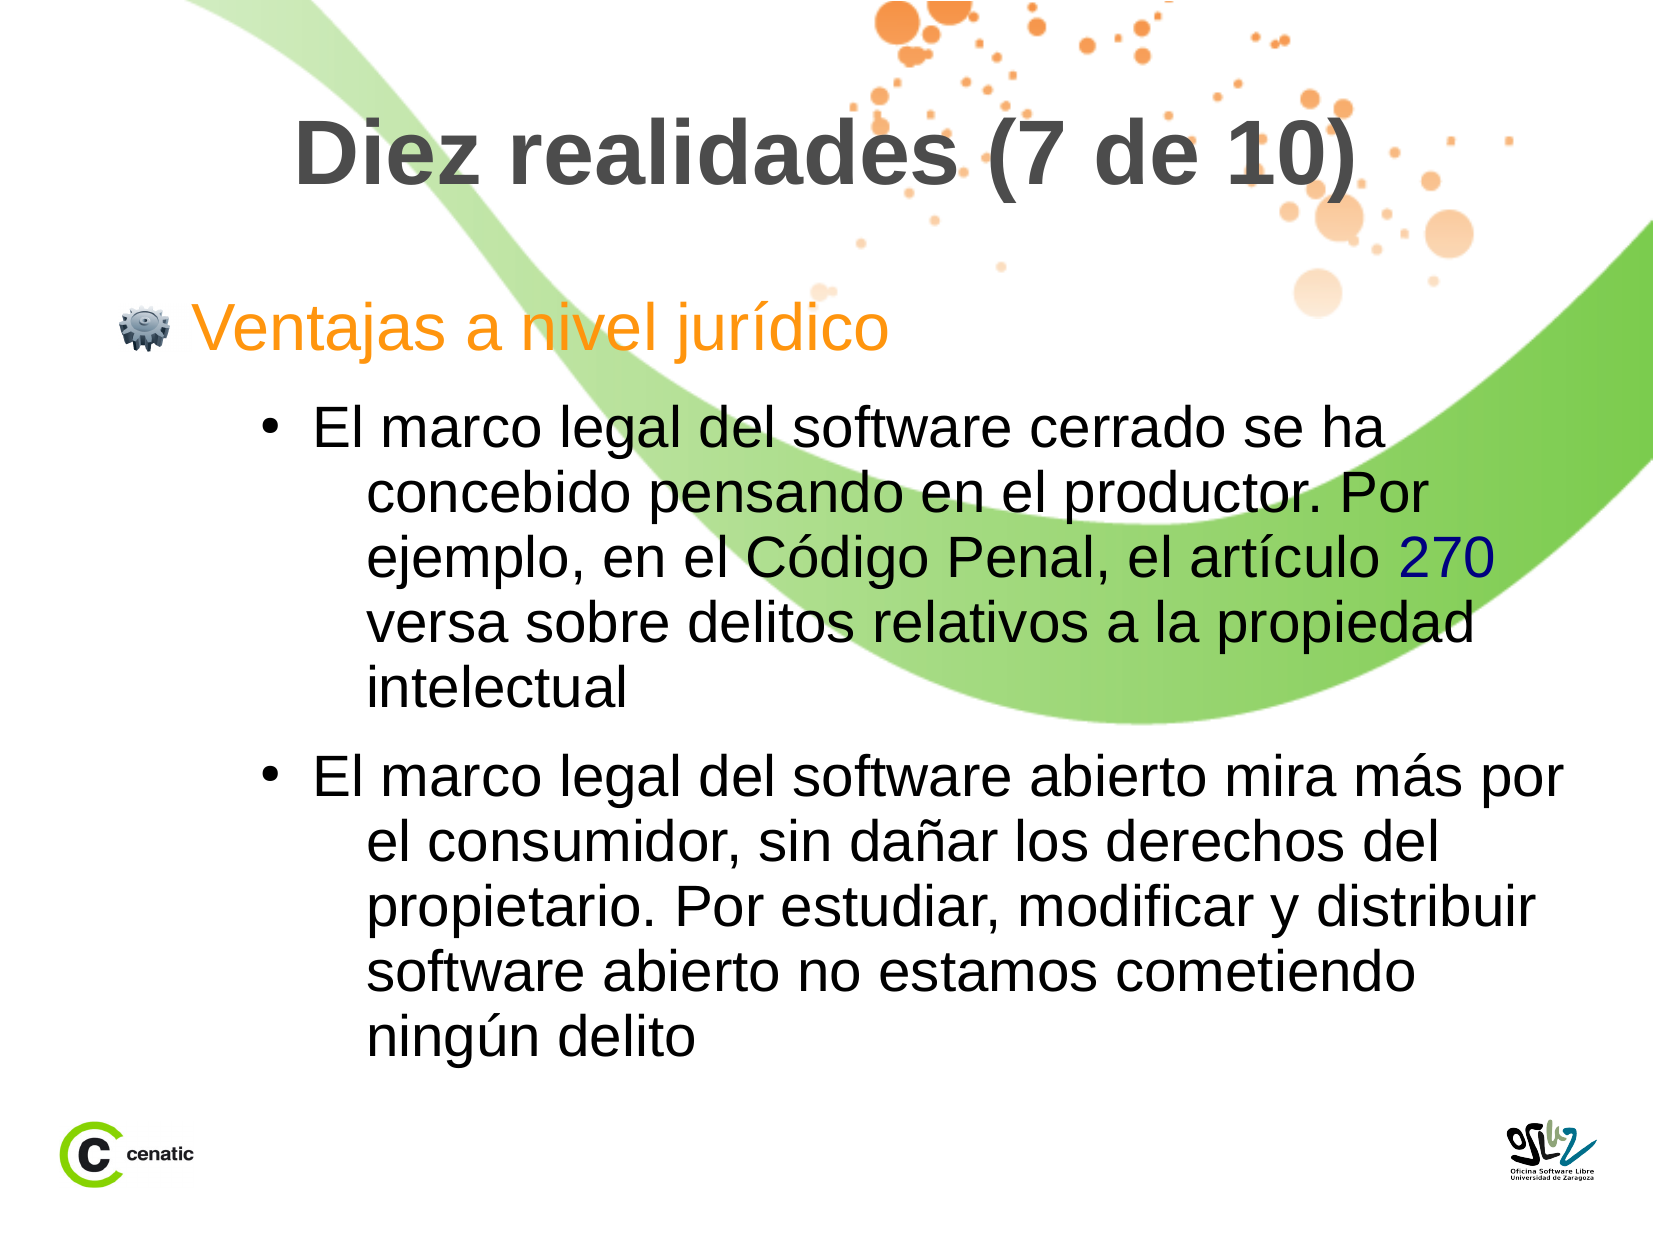

# Diez realidades (7 de 10)
Ventajas a nivel jurídico
El marco legal del software cerrado se ha concebido pensando en el productor. Por ejemplo, en el Código Penal, el artículo 270 versa sobre delitos relativos a la propiedad intelectual
El marco legal del software abierto mira más por el consumidor, sin dañar los derechos del propietario. Por estudiar, modificar y distribuir software abierto no estamos cometiendo ningún delito